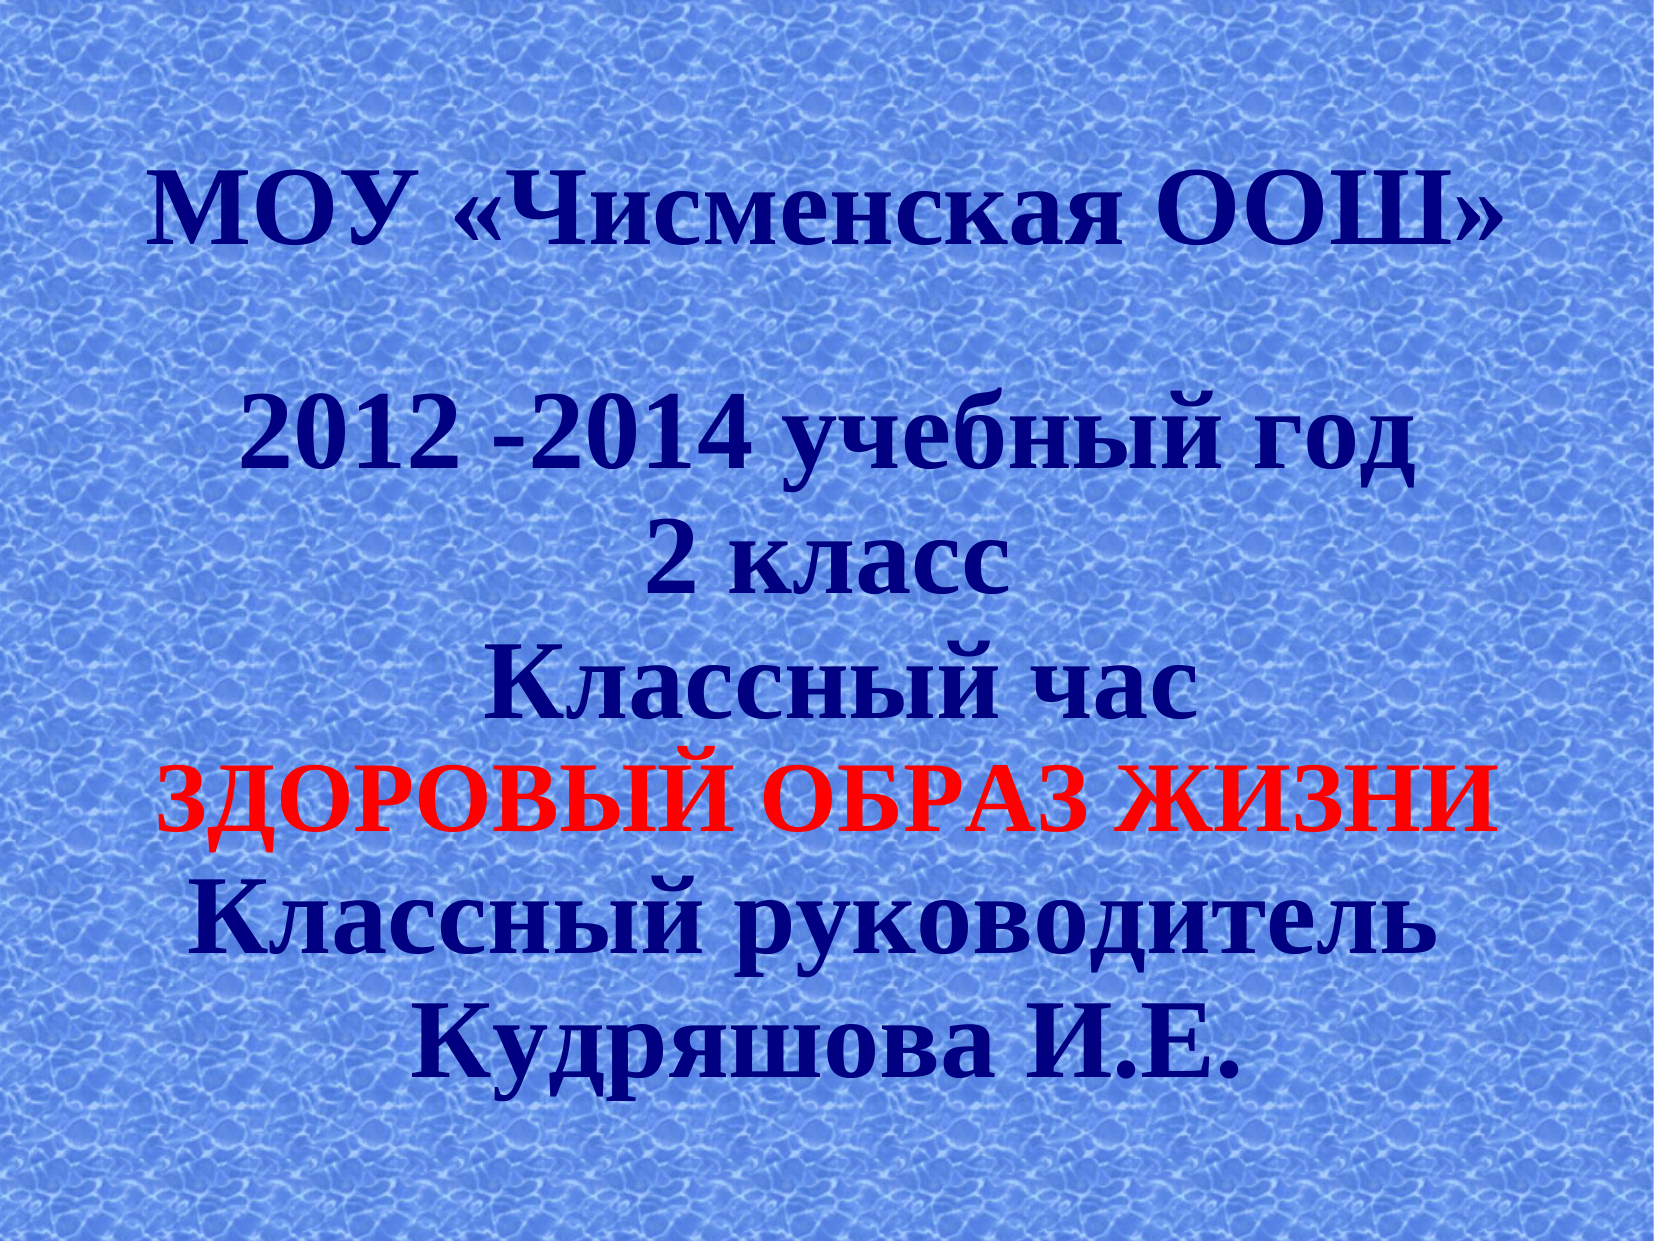

# МОУ «Чисменская ООШ»
2012 -2014 учебный год
2 класс
 Классный час
ЗДОРОВЫЙ ОБРАЗ ЖИЗНИ
Классный руководитель
Кудряшова И.Е.